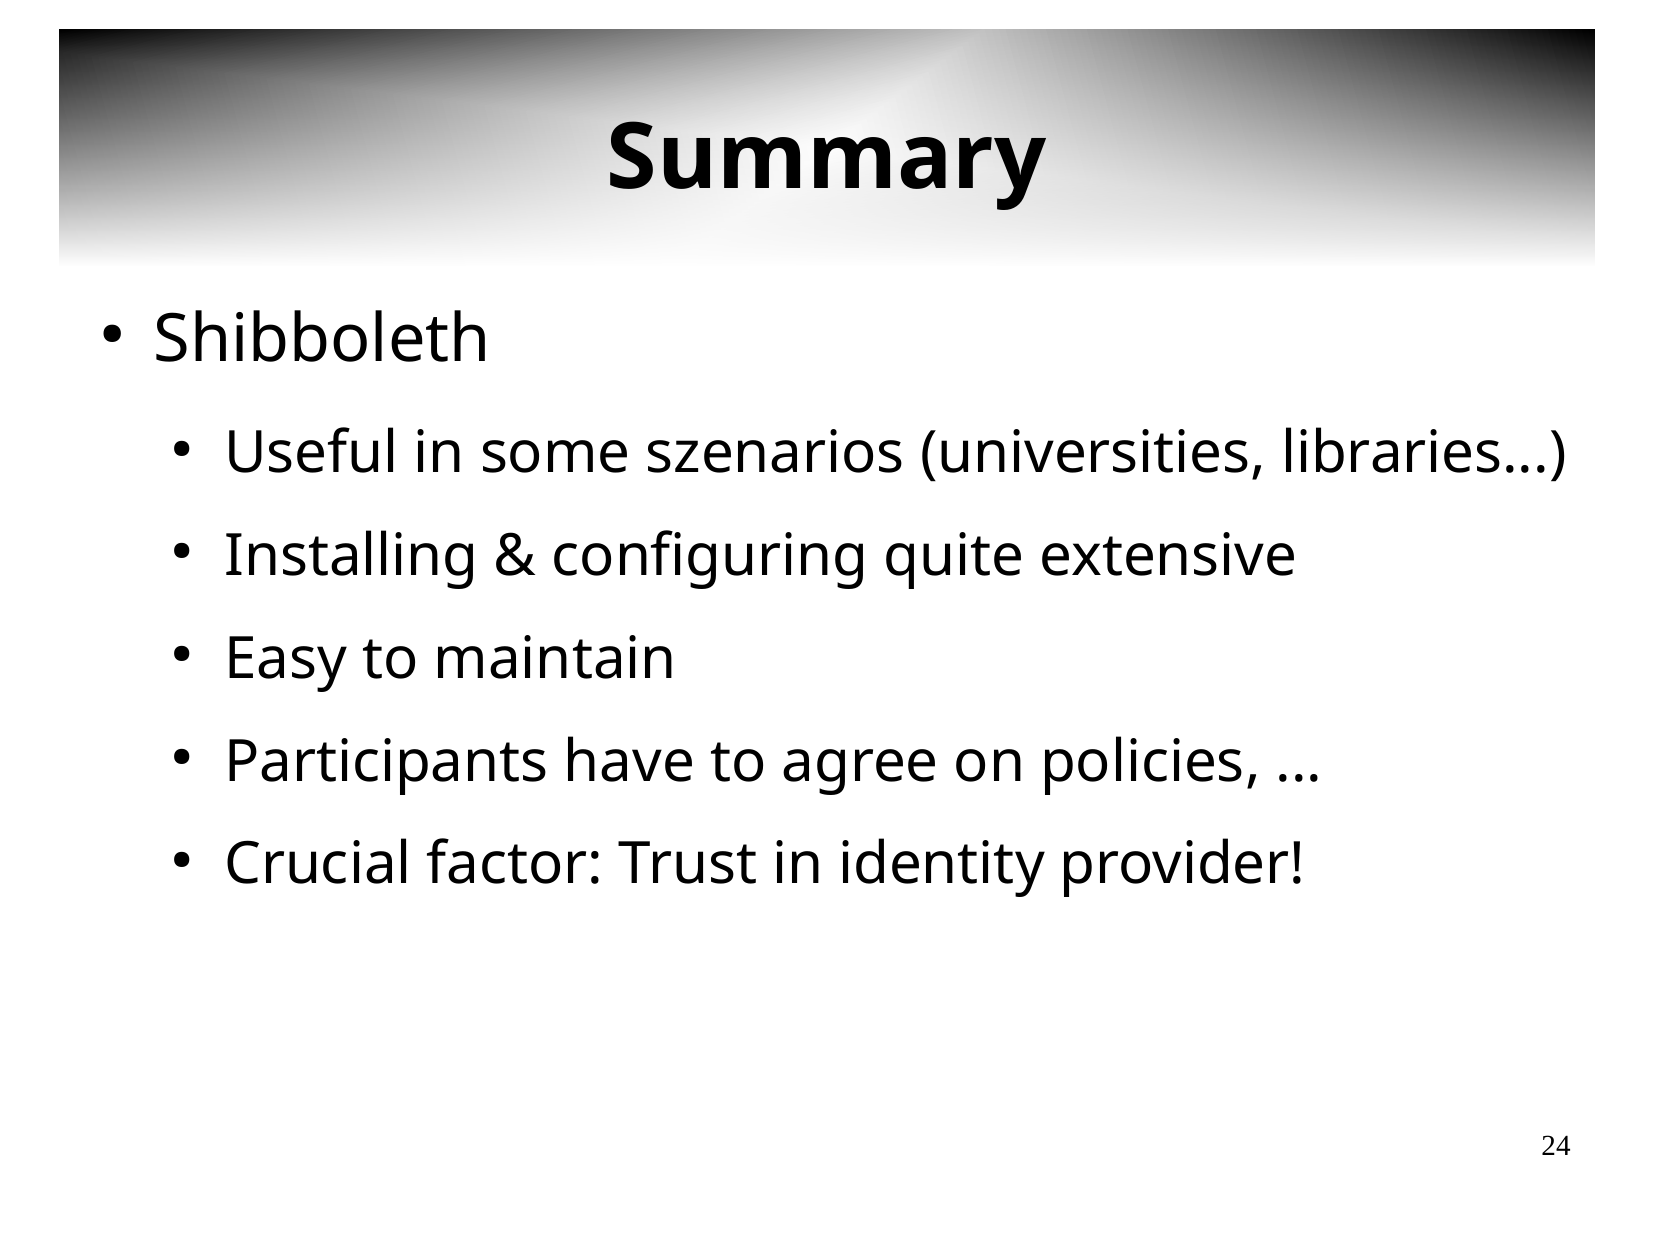

# Summary
Shibboleth
Useful in some szenarios (universities, libraries...)
Installing & configuring quite extensive
Easy to maintain
Participants have to agree on policies, ...
Crucial factor: Trust in identity provider!
24